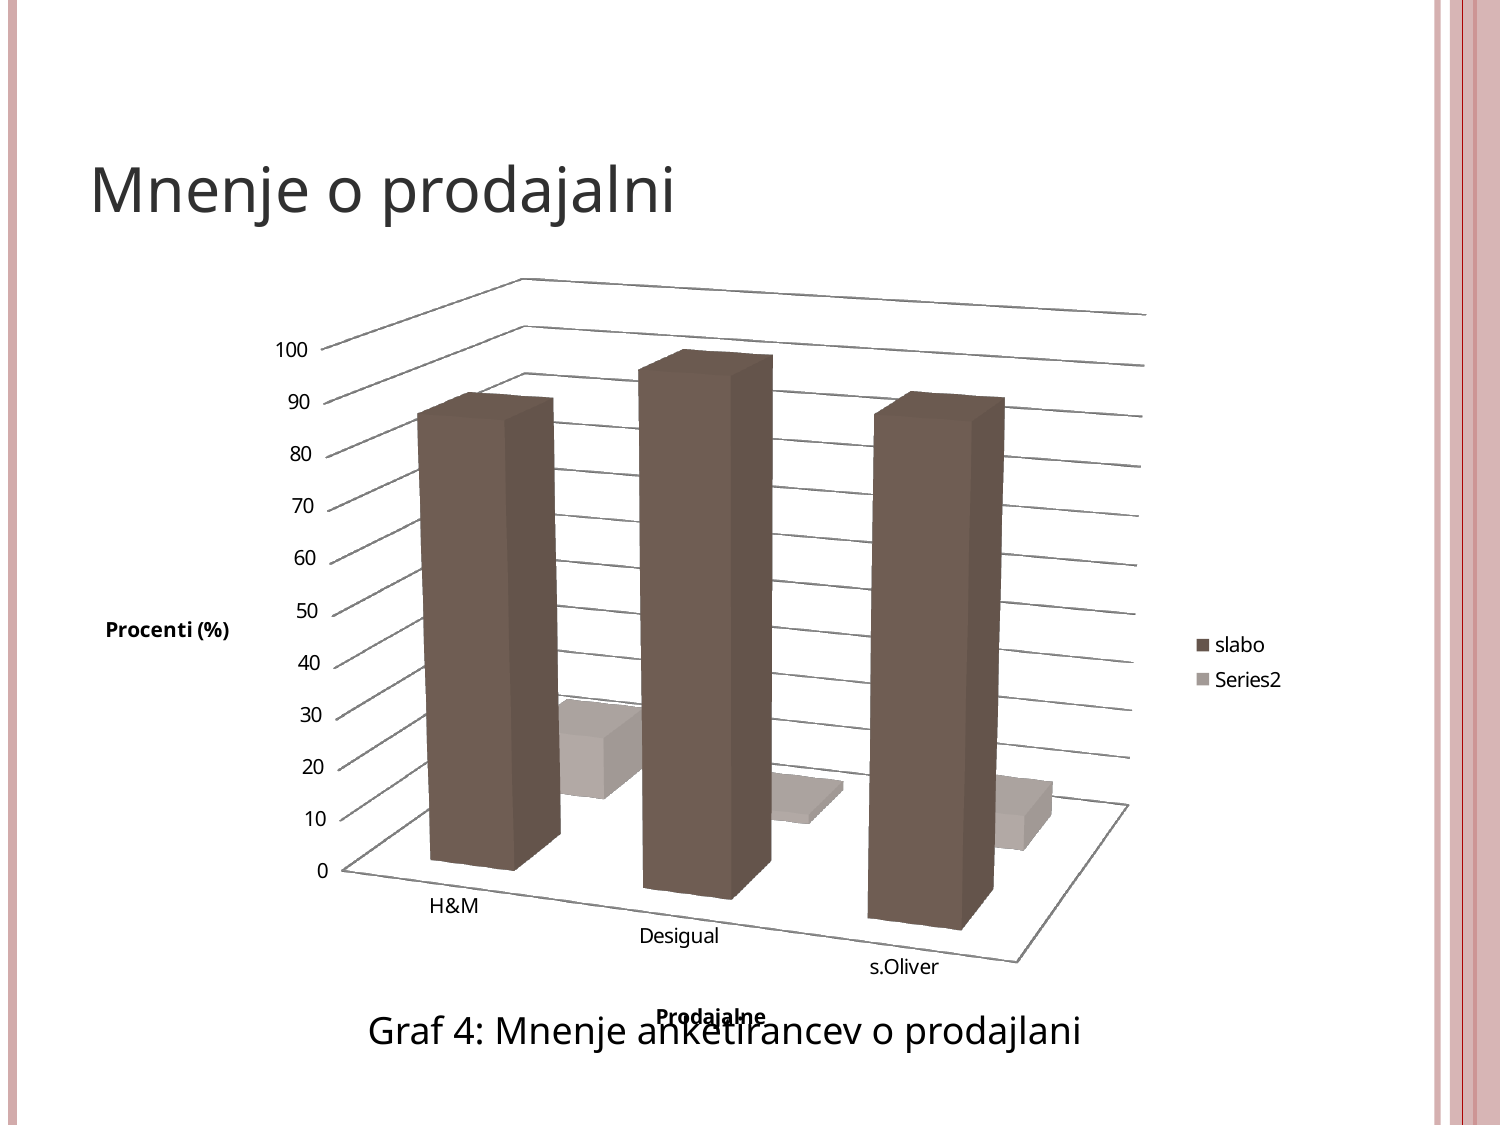

# Mnenje o prodajalni
[unsupported chart]
Graf 4: Mnenje anketirancev o prodajlani